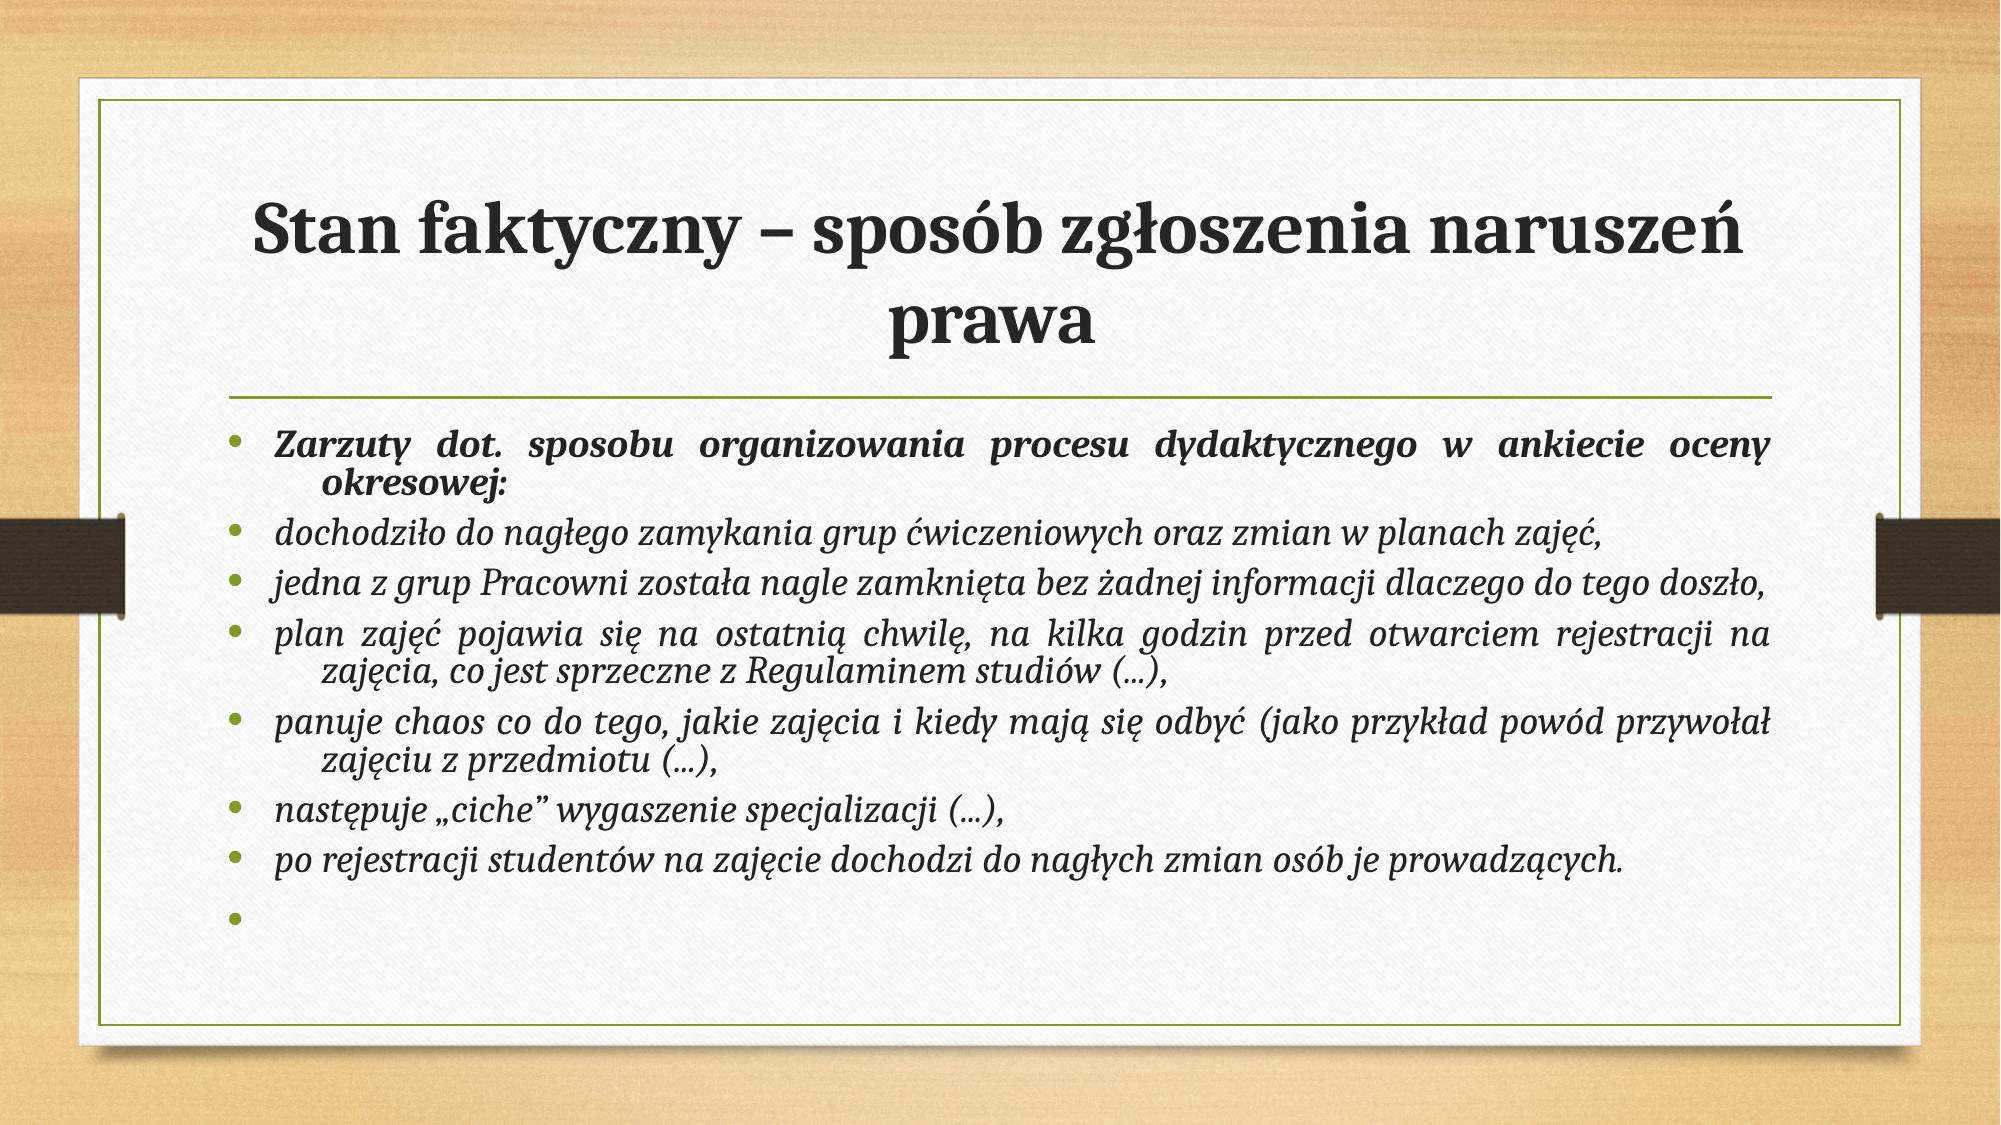

# Stan faktyczny – sposób zgłoszenia naruszeń prawa
Zarzuty dot. sposobu organizowania procesu dydaktycznego w ankiecie oceny okresowej:
dochodziło do nagłego zamykania grup ćwiczeniowych oraz zmian w planach zajęć,
jedna z grup Pracowni została nagle zamknięta bez żadnej informacji dlaczego do tego doszło,
plan zajęć pojawia się na ostatnią chwilę, na kilka godzin przed otwarciem rejestracji na zajęcia, co jest sprzeczne z Regulaminem studiów (...),
panuje chaos co do tego, jakie zajęcia i kiedy mają się odbyć (jako przykład powód przywołał zajęciu z przedmiotu (...),
następuje „ciche” wygaszenie specjalizacji (...),
po rejestracji studentów na zajęcie dochodzi do nagłych zmian osób je prowadzących.